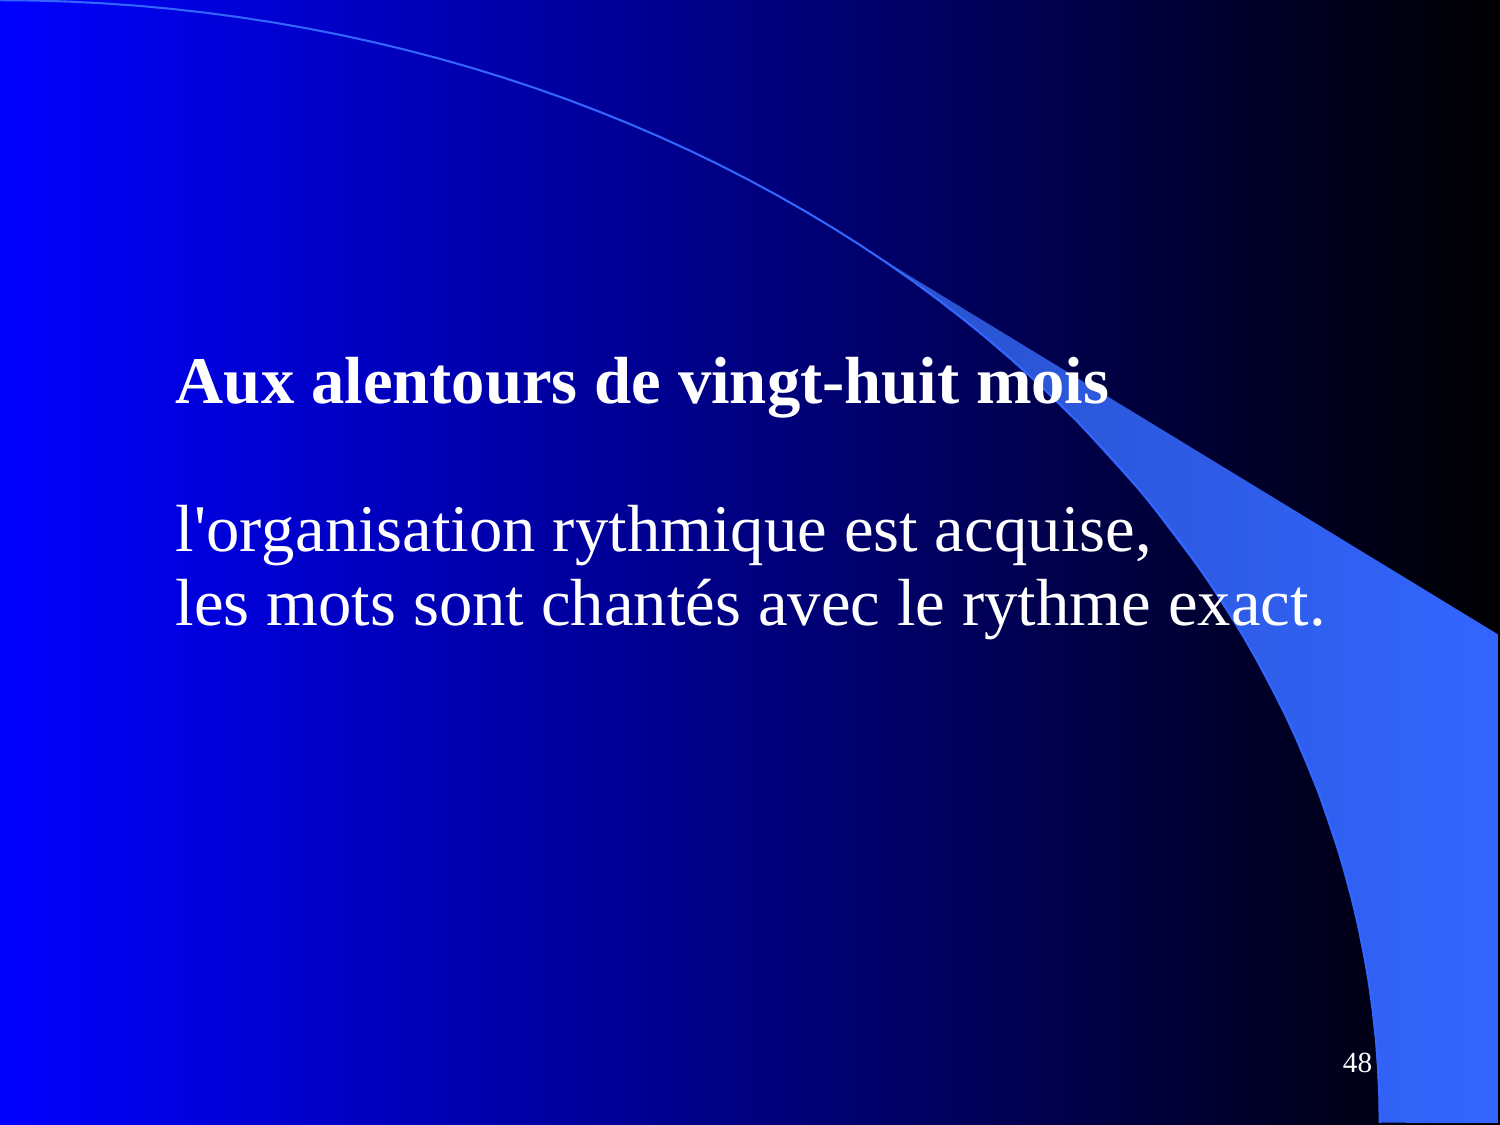

Aux alentours de vingt-huit mois
l'organisation rythmique est acquise,
les mots sont chantés avec le rythme exact.
48